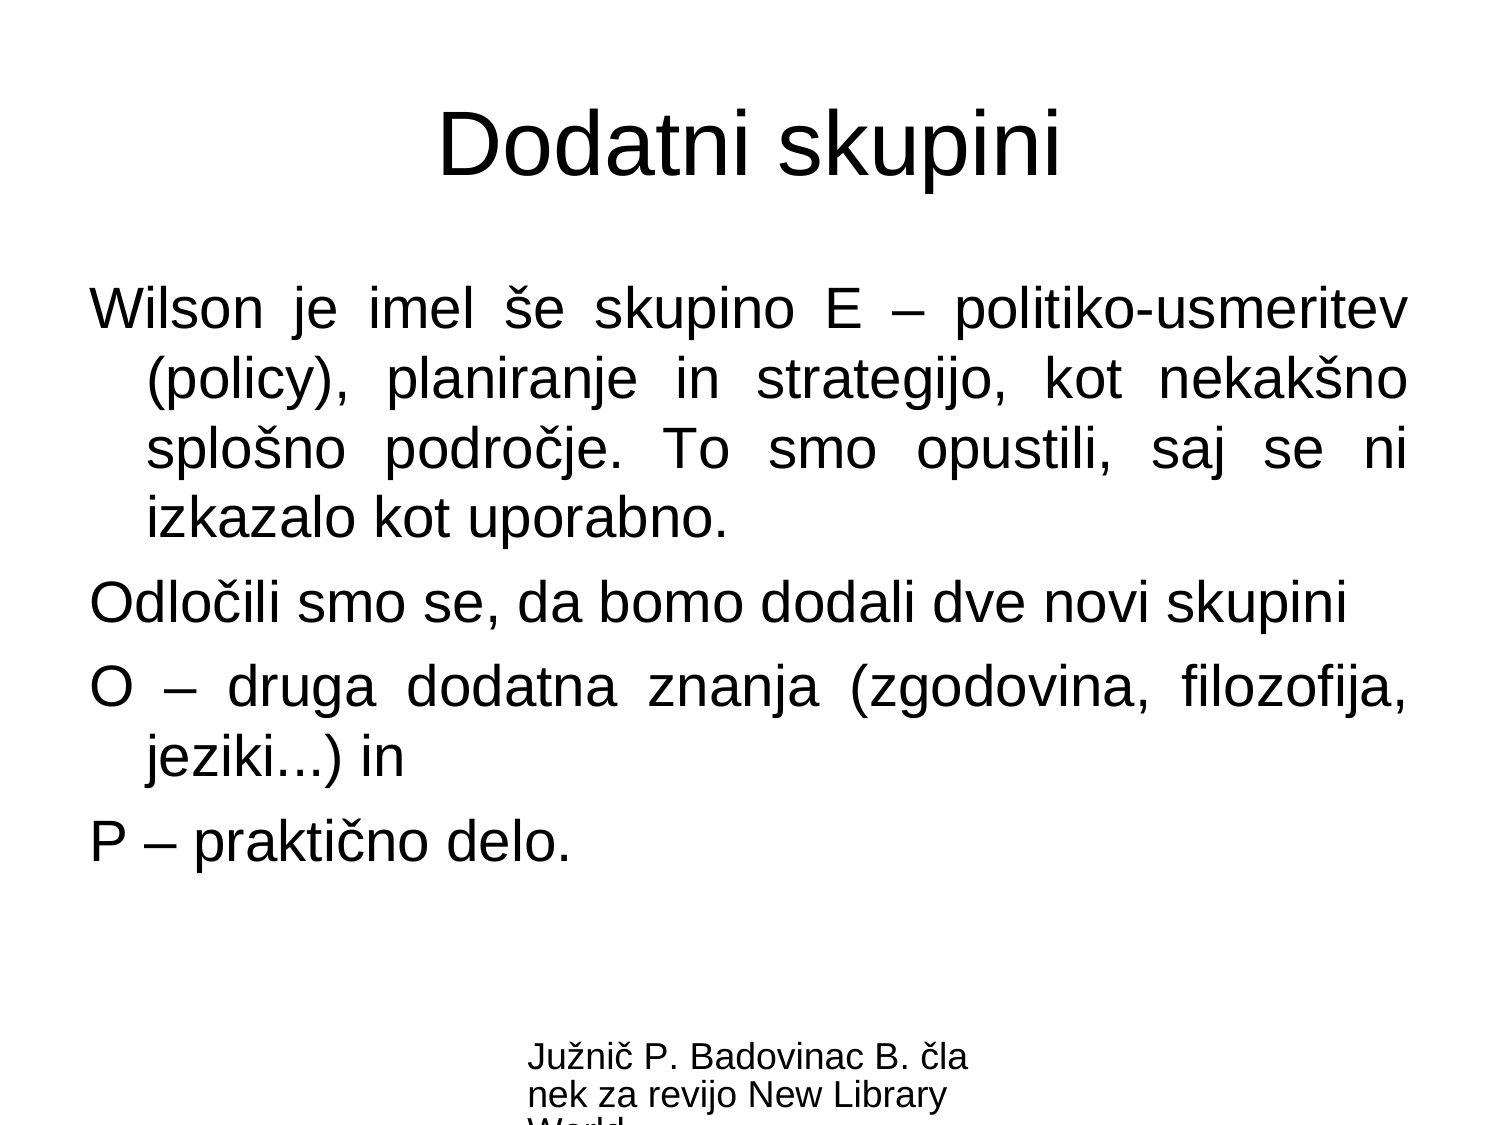

# Dodatni skupini
Wilson je imel še skupino E – politiko-usmeritev (policy), planiranje in strategijo, kot nekakšno splošno področje. To smo opustili, saj se ni izkazalo kot uporabno.
Odločili smo se, da bomo dodali dve novi skupini
O – druga dodatna znanja (zgodovina, filozofija, jeziki...) in
P – praktično delo.
Južnič P. Badovinac B. članek za revijo New Library World